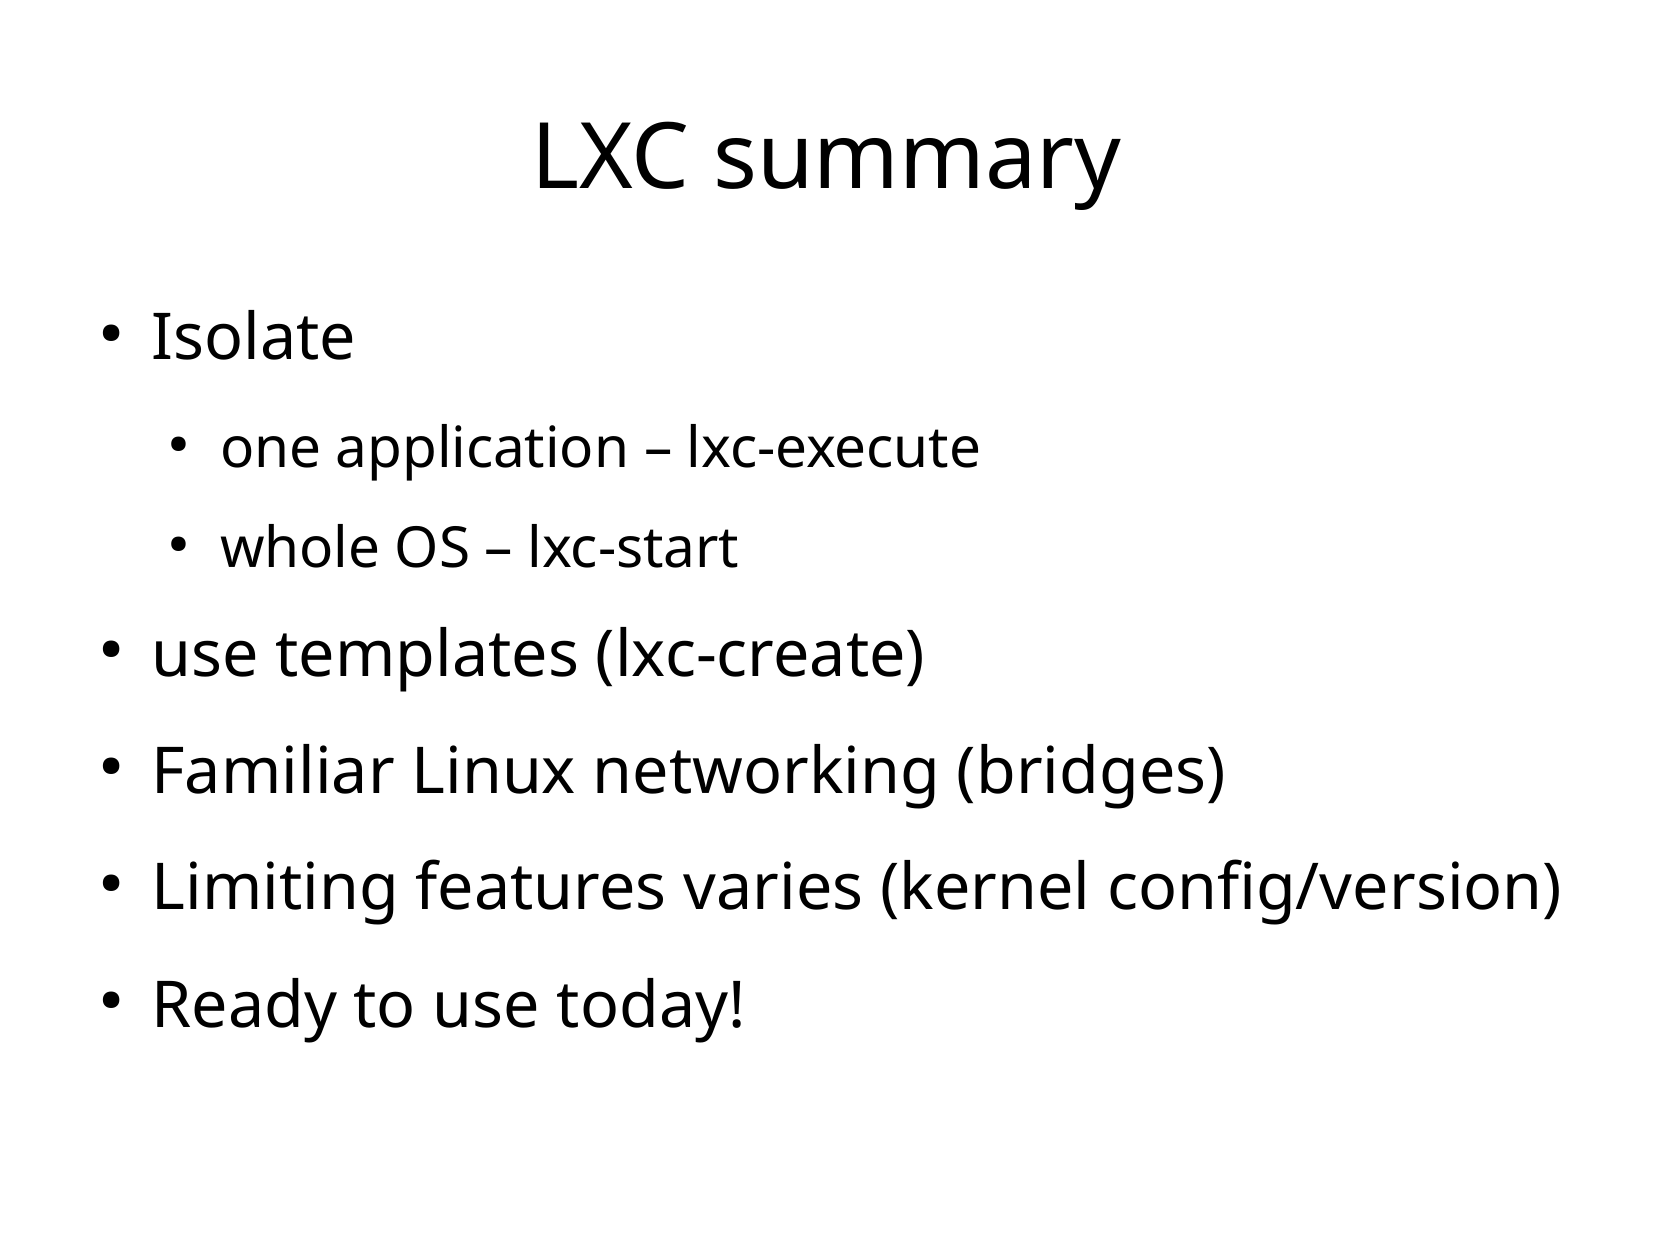

# LXC summary
Isolate
one application – lxc-execute
whole OS – lxc-start
use templates (lxc-create)
Familiar Linux networking (bridges)
Limiting features varies (kernel config/version)
Ready to use today!